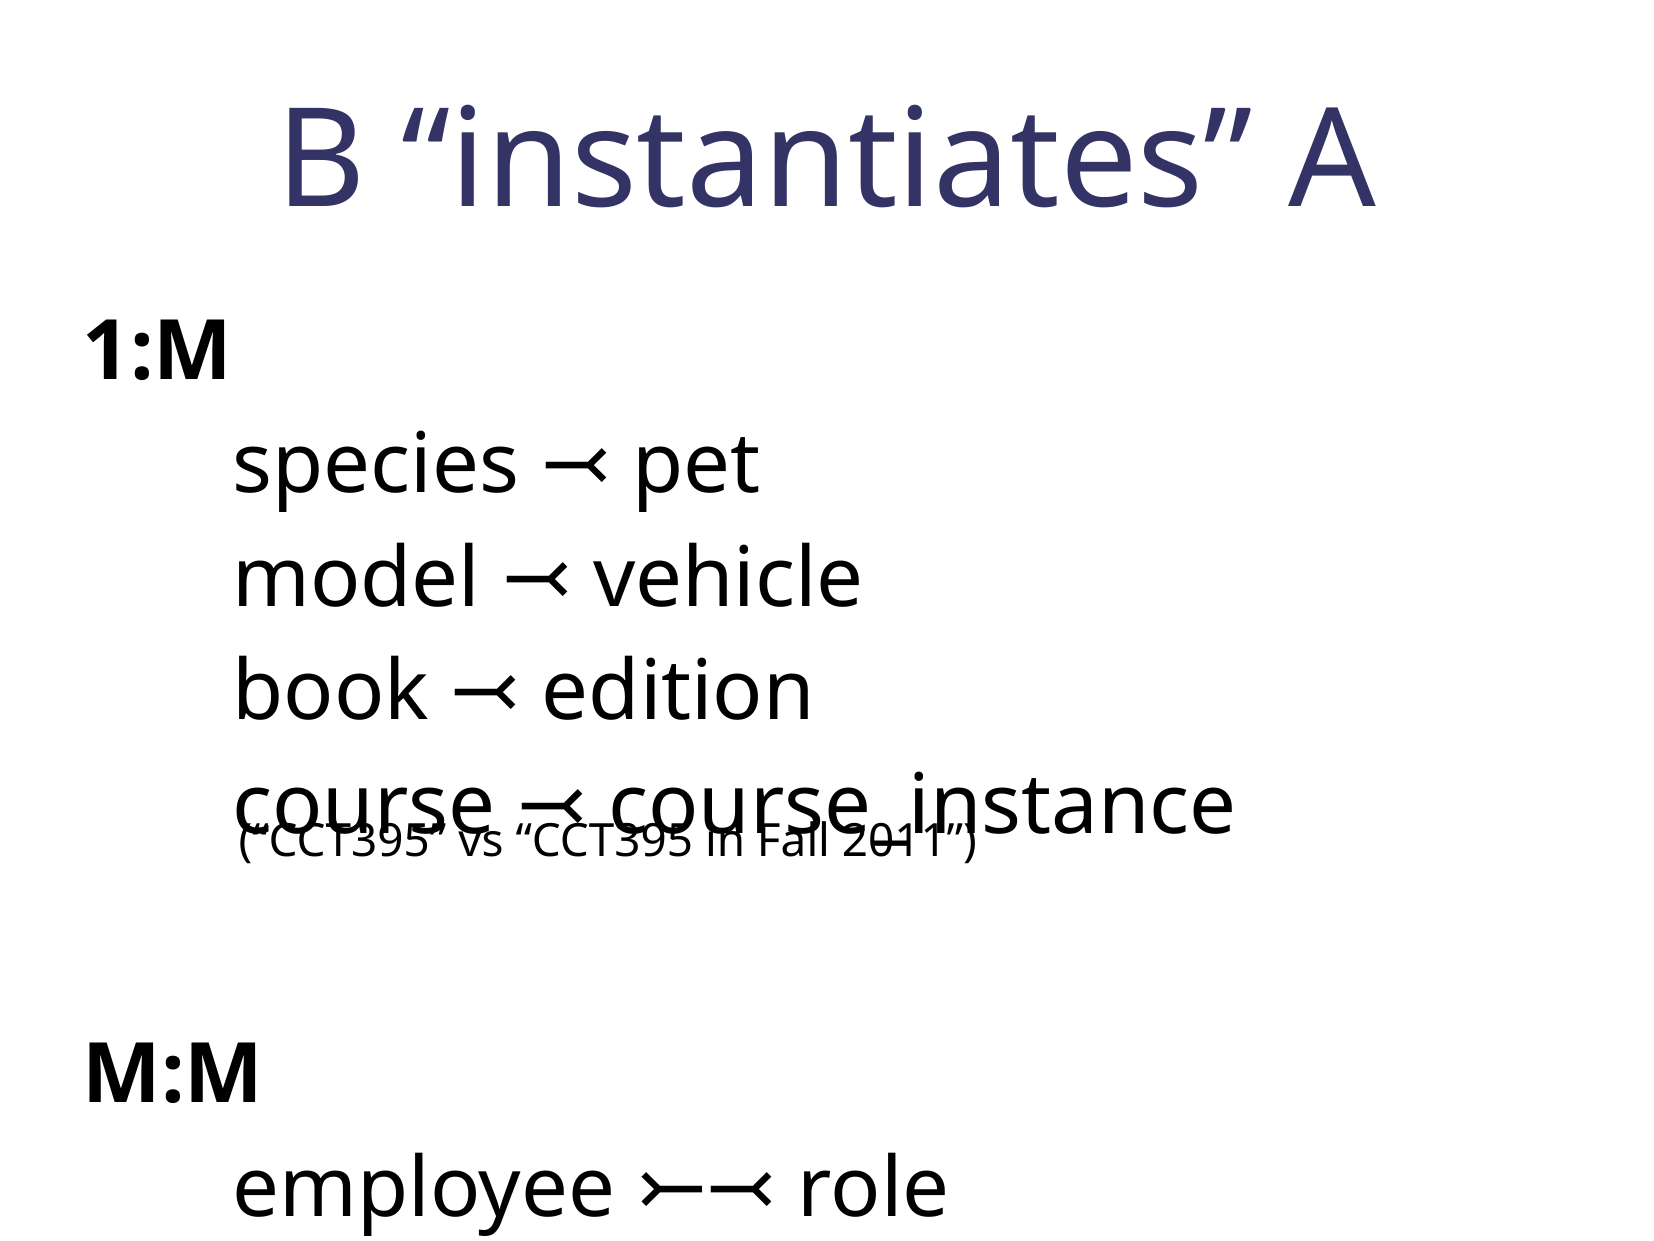

# B “instantiates” A
1:M
		species ⤙ pet
		model ⤙ vehicle
		book ⤙ edition
		course ⤙ course_instance
M:M
		employee ⤚⤙ role
		(“CCT395” vs “CCT395 in Fall 2011”)